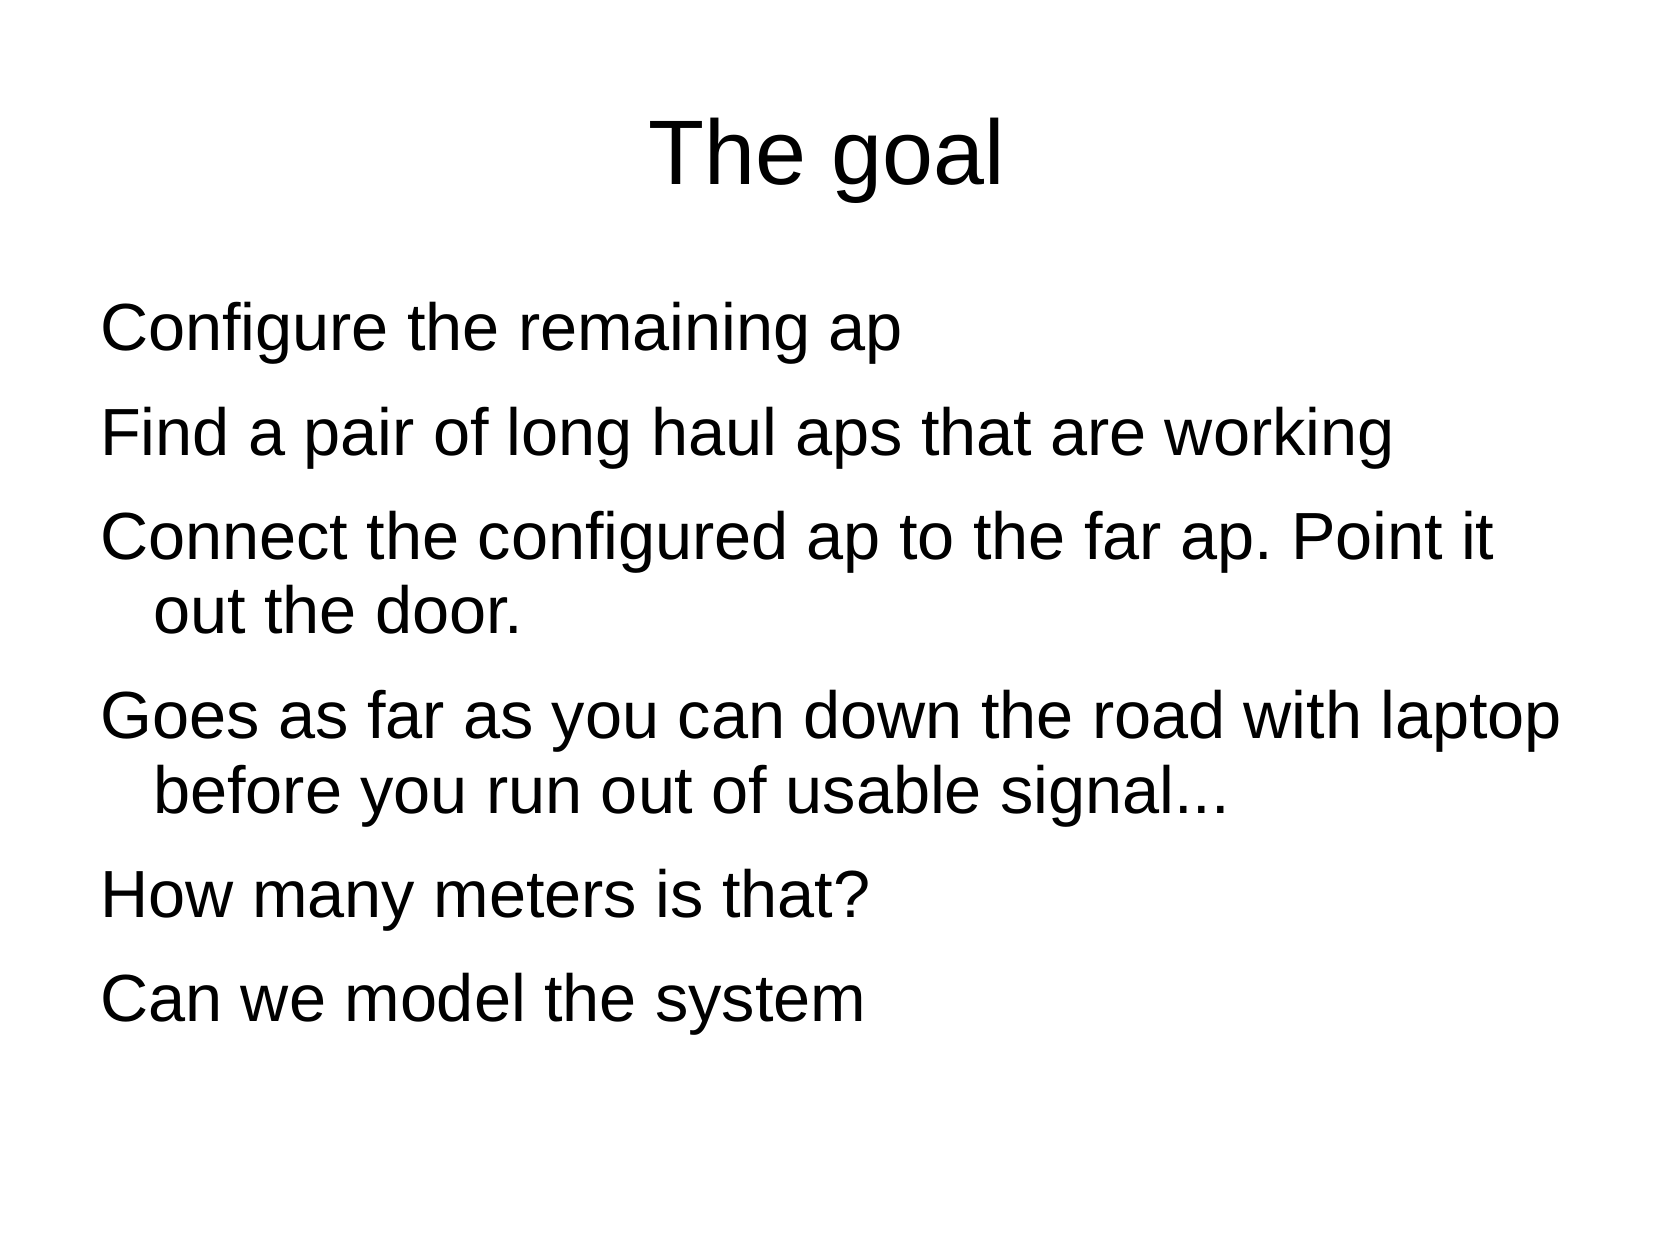

# The goal
Configure the remaining ap
Find a pair of long haul aps that are working
Connect the configured ap to the far ap. Point it out the door.
Goes as far as you can down the road with laptop before you run out of usable signal...
How many meters is that?
Can we model the system